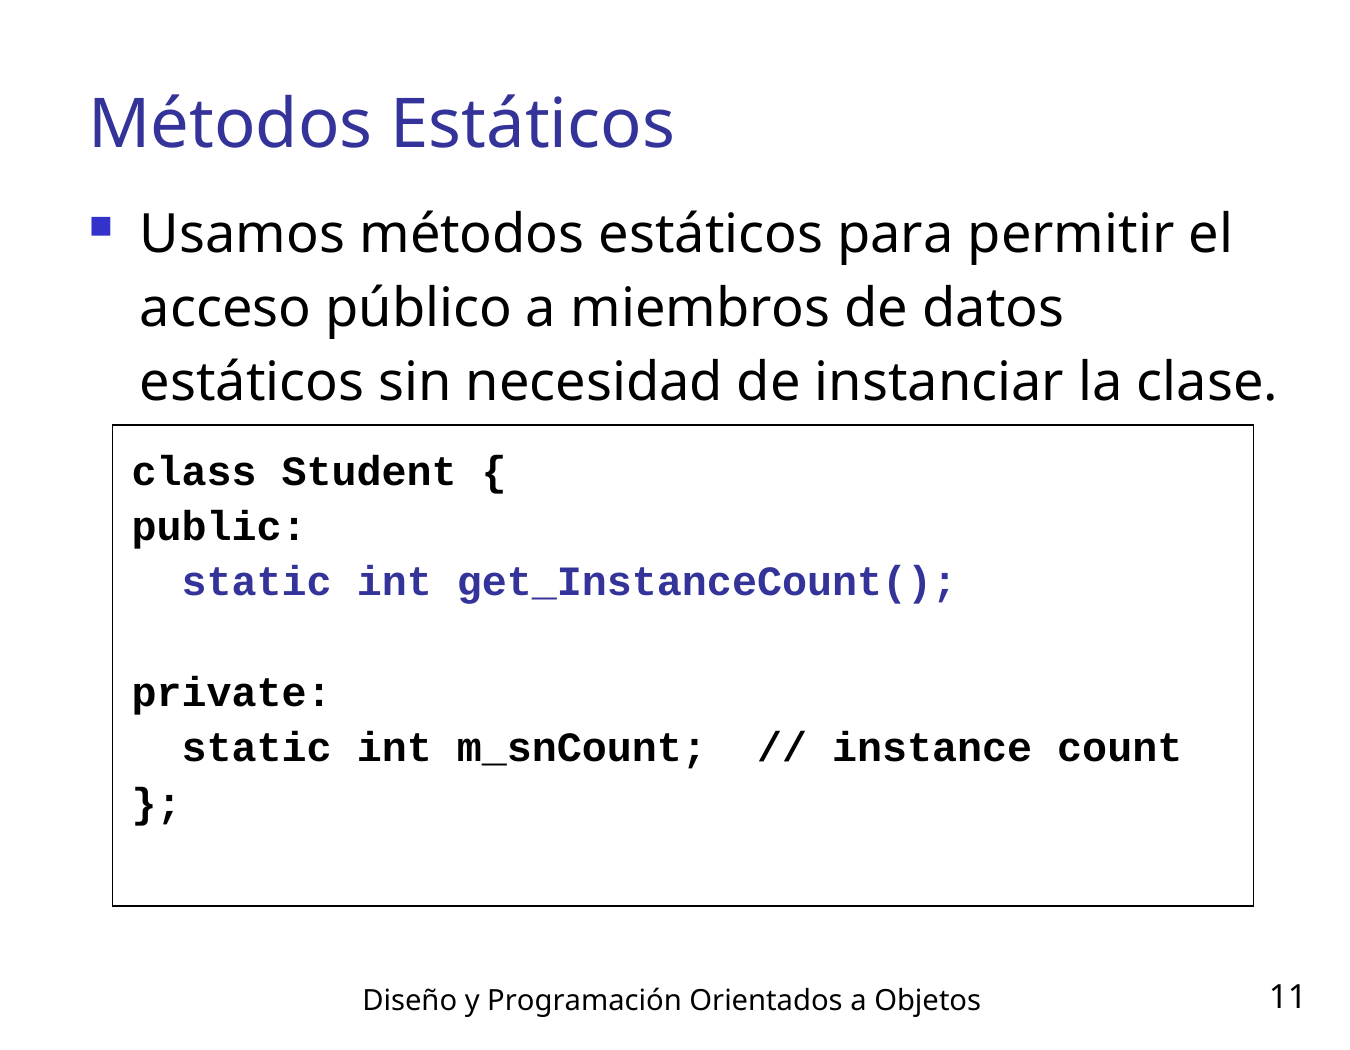

# Métodos Estáticos
Usamos métodos estáticos para permitir el acceso público a miembros de datos estáticos sin necesidad de instanciar la clase.
class Student {
public:
 static int get_InstanceCount();
private:
 static int m_snCount; // instance count
};
Diseño y Programación Orientados a Objetos
11